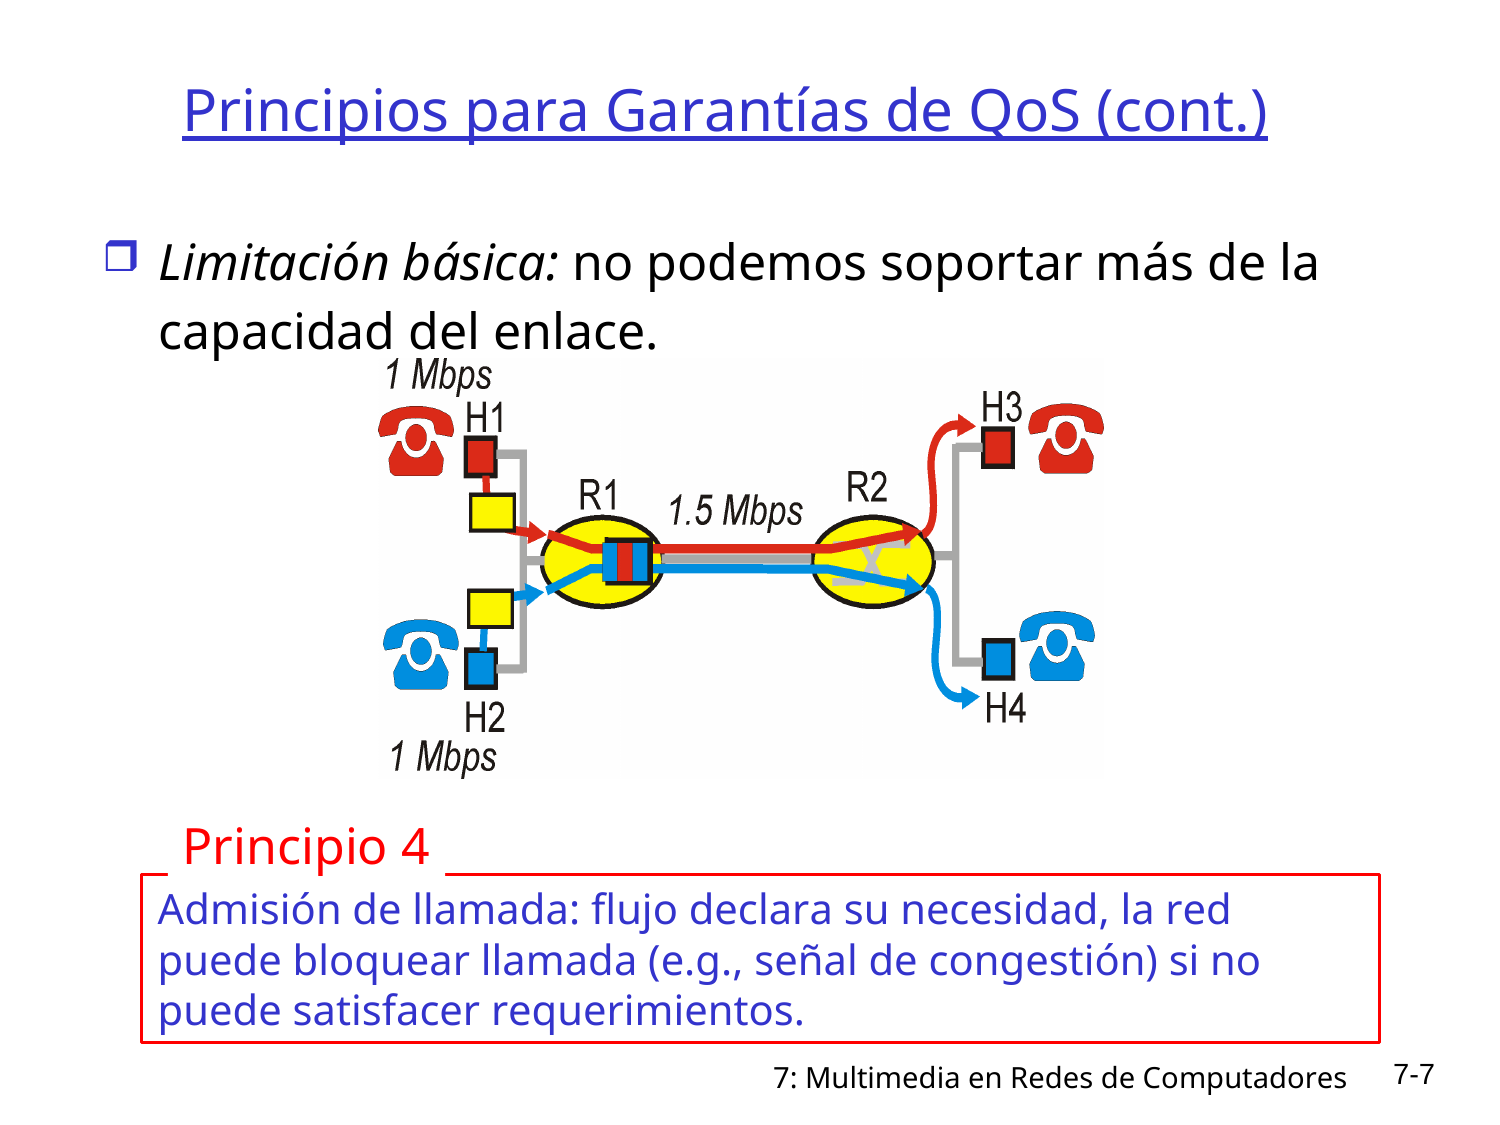

# Principios para Garantías de QoS (cont.)
Limitación básica: no podemos soportar más de la capacidad del enlace.
Principio 4
Admisión de llamada: flujo declara su necesidad, la red puede bloquear llamada (e.g., señal de congestión) si no puede satisfacer requerimientos.
7